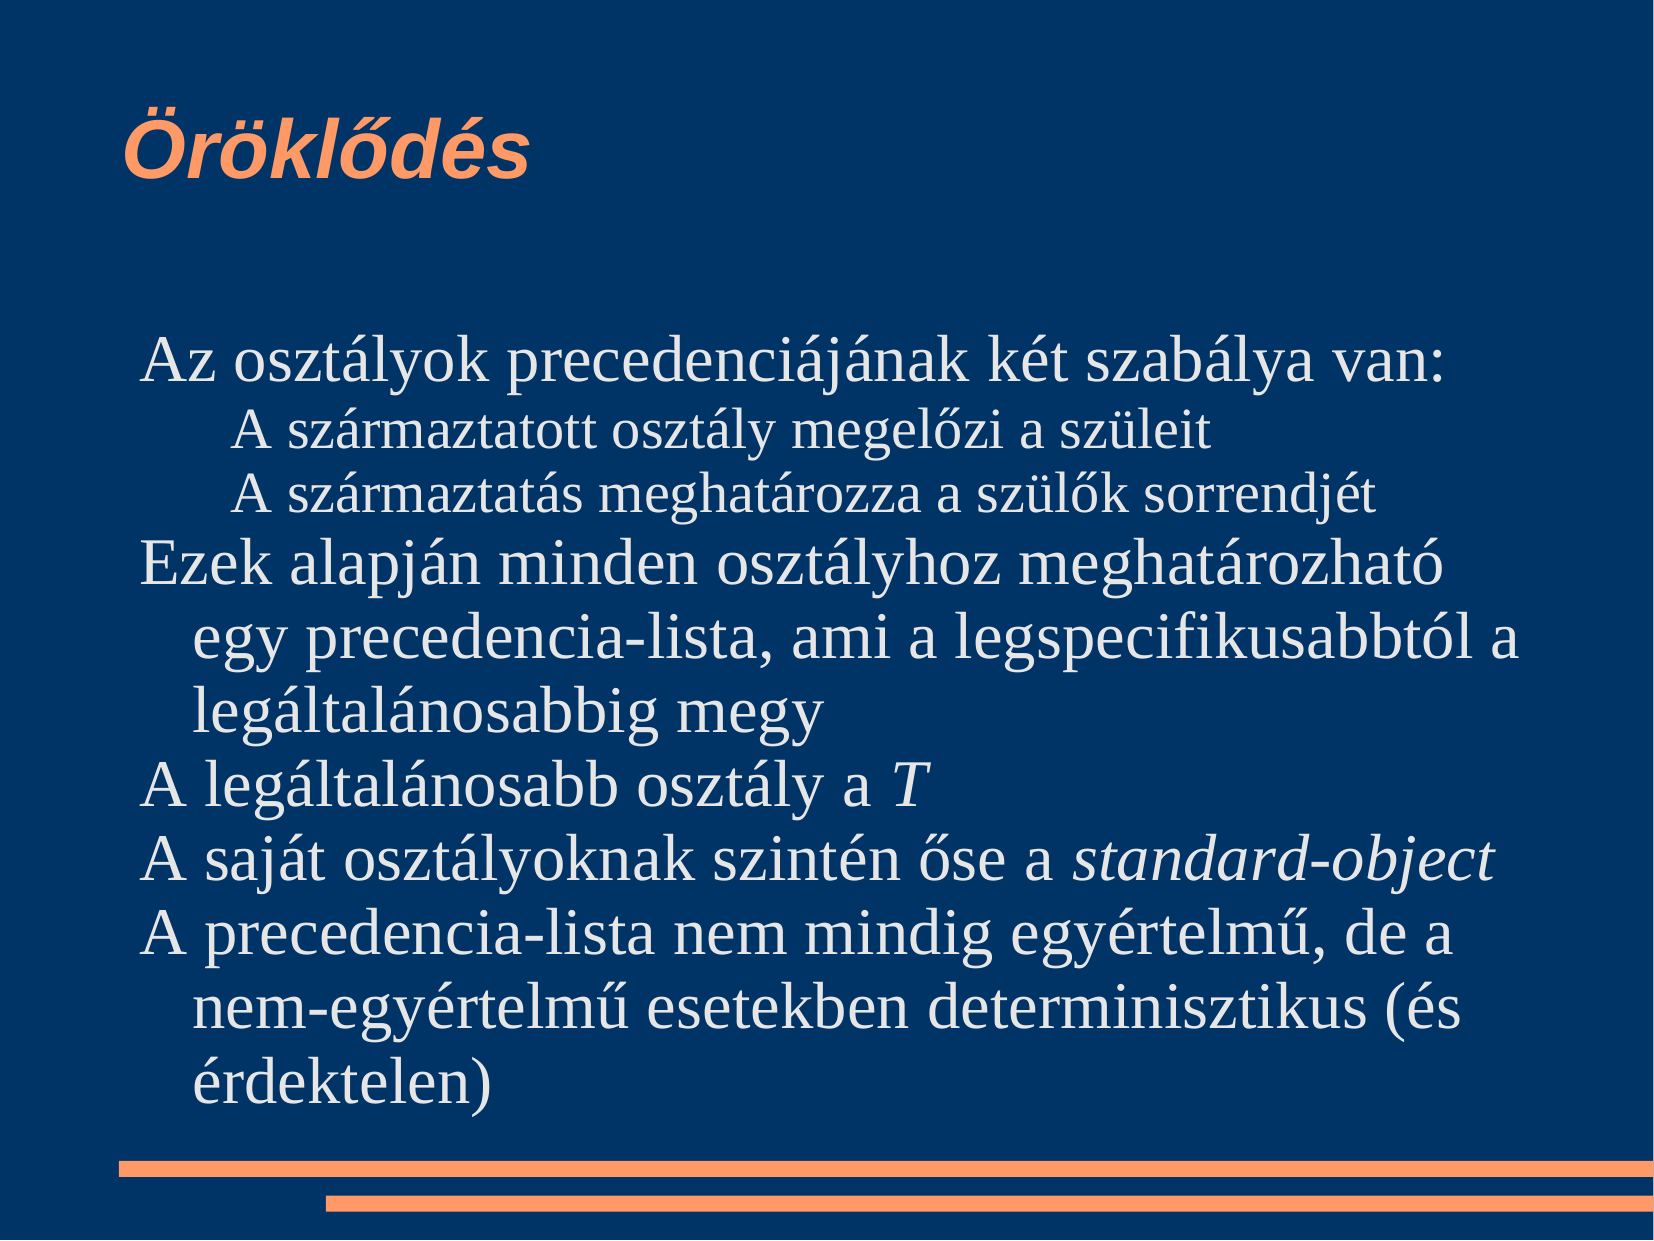

# Öröklődés
Az osztályok precedenciájának két szabálya van:
 A származtatott osztály megelőzi a szüleit
 A származtatás meghatározza a szülők sorrendjét
Ezek alapján minden osztályhoz meghatározható egy precedencia-lista, ami a legspecifikusabbtól a legáltalánosabbig megy
A legáltalánosabb osztály a T
A saját osztályoknak szintén őse a standard-object
A precedencia-lista nem mindig egyértelmű, de a nem-egyértelmű esetekben determinisztikus (és érdektelen)